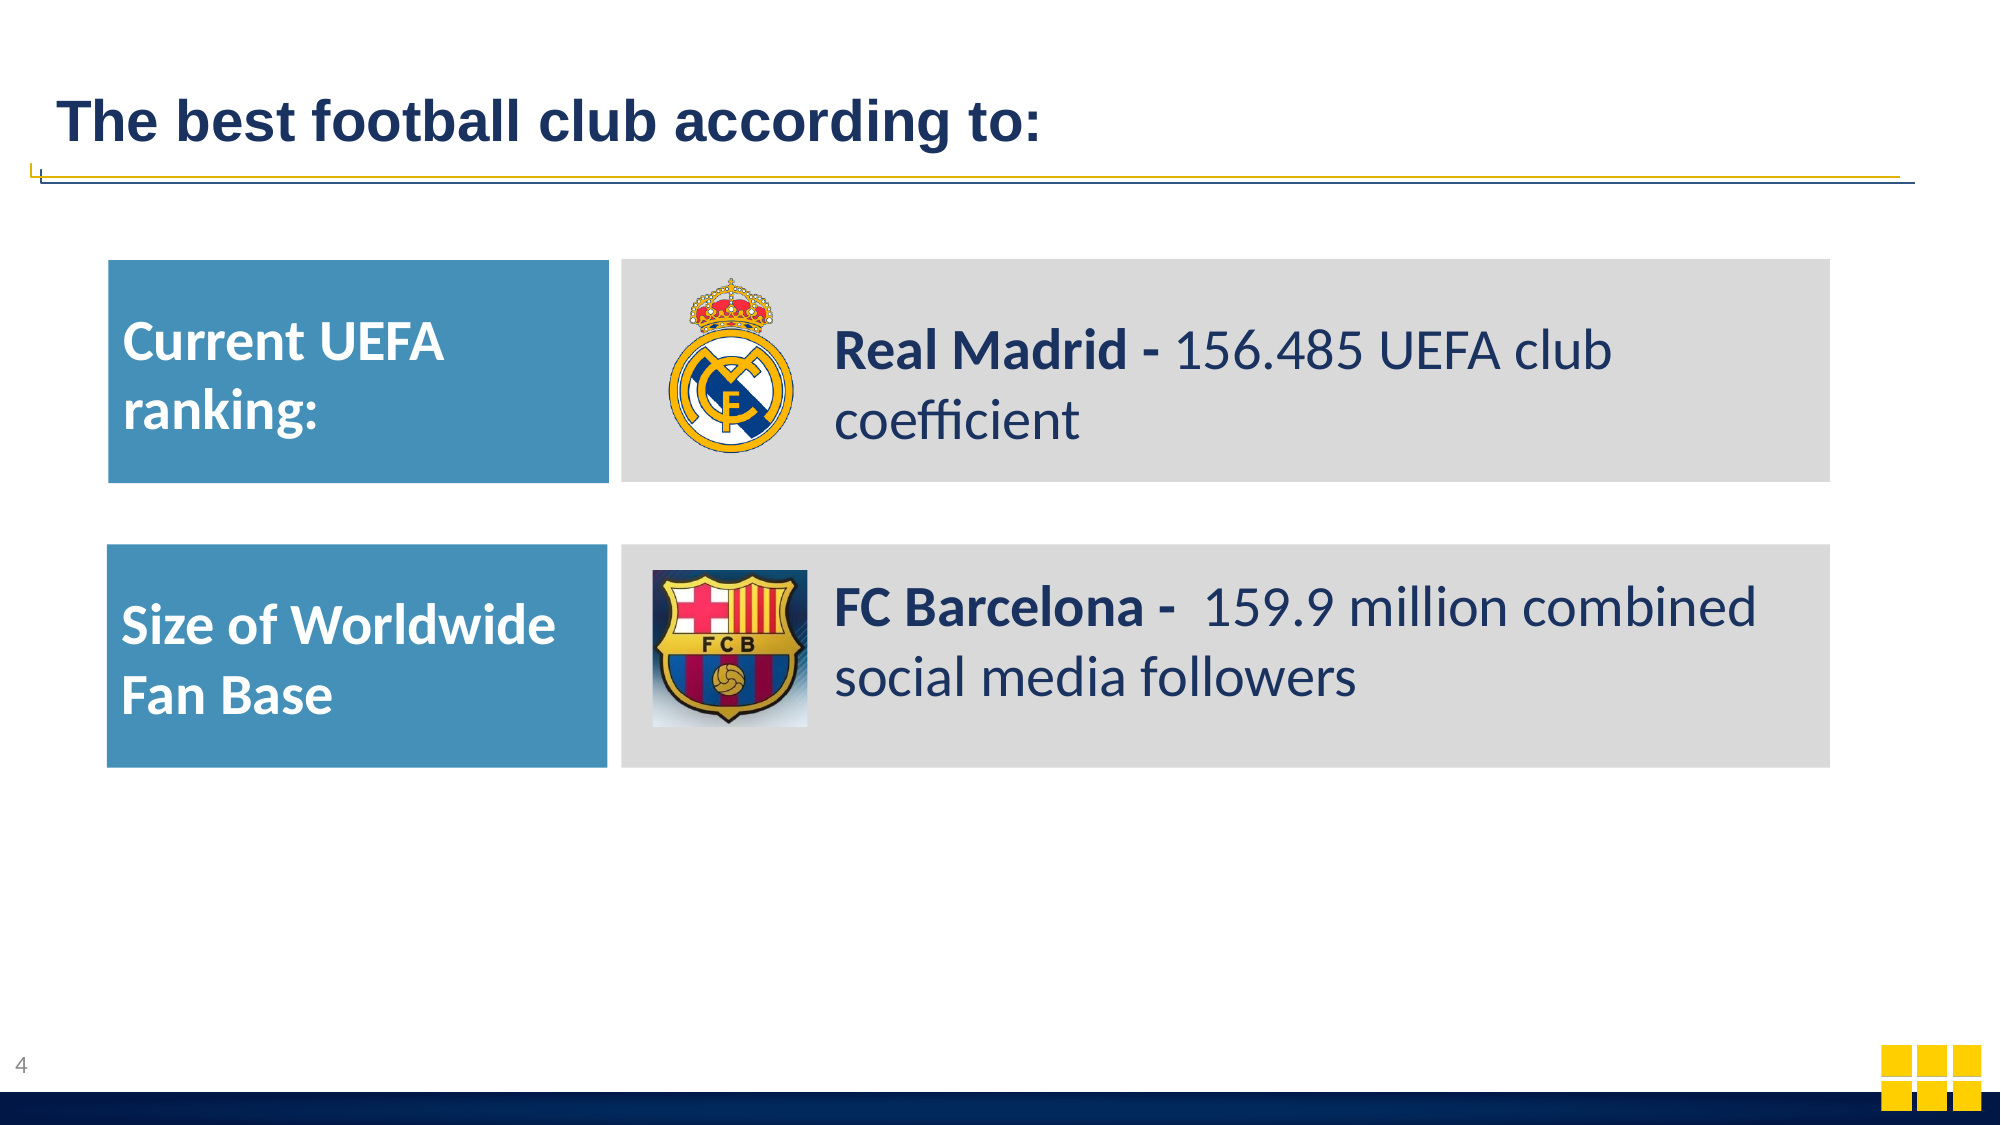

# The best football club according to:
Current UEFA ranking:
Real Madrid - 156.485 UEFA club coefficient
Size of Worldwide Fan Base
FC Barcelona - 159.9 million combined social media followers